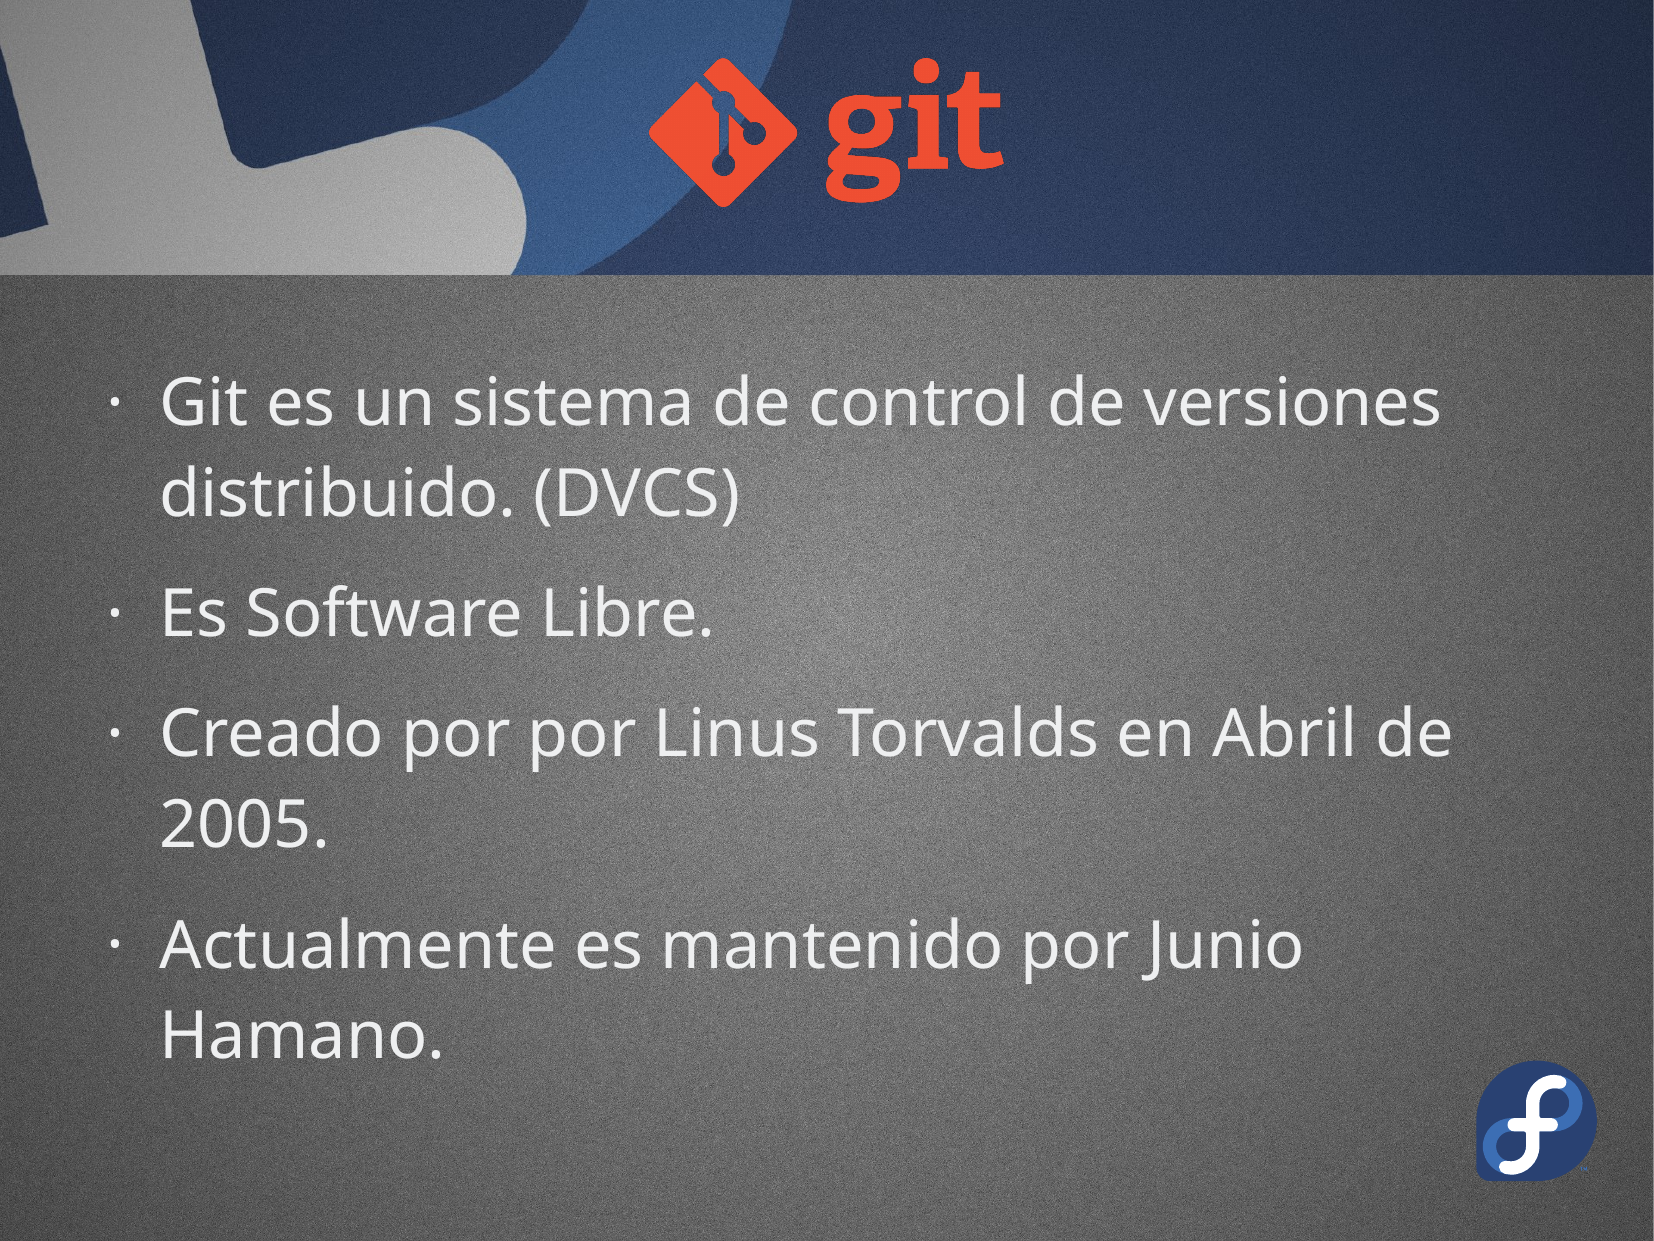

#
Git es un sistema de control de versiones distribuido. (DVCS)
Es Software Libre.
Creado por por Linus Torvalds en Abril de 2005.
Actualmente es mantenido por Junio Hamano.